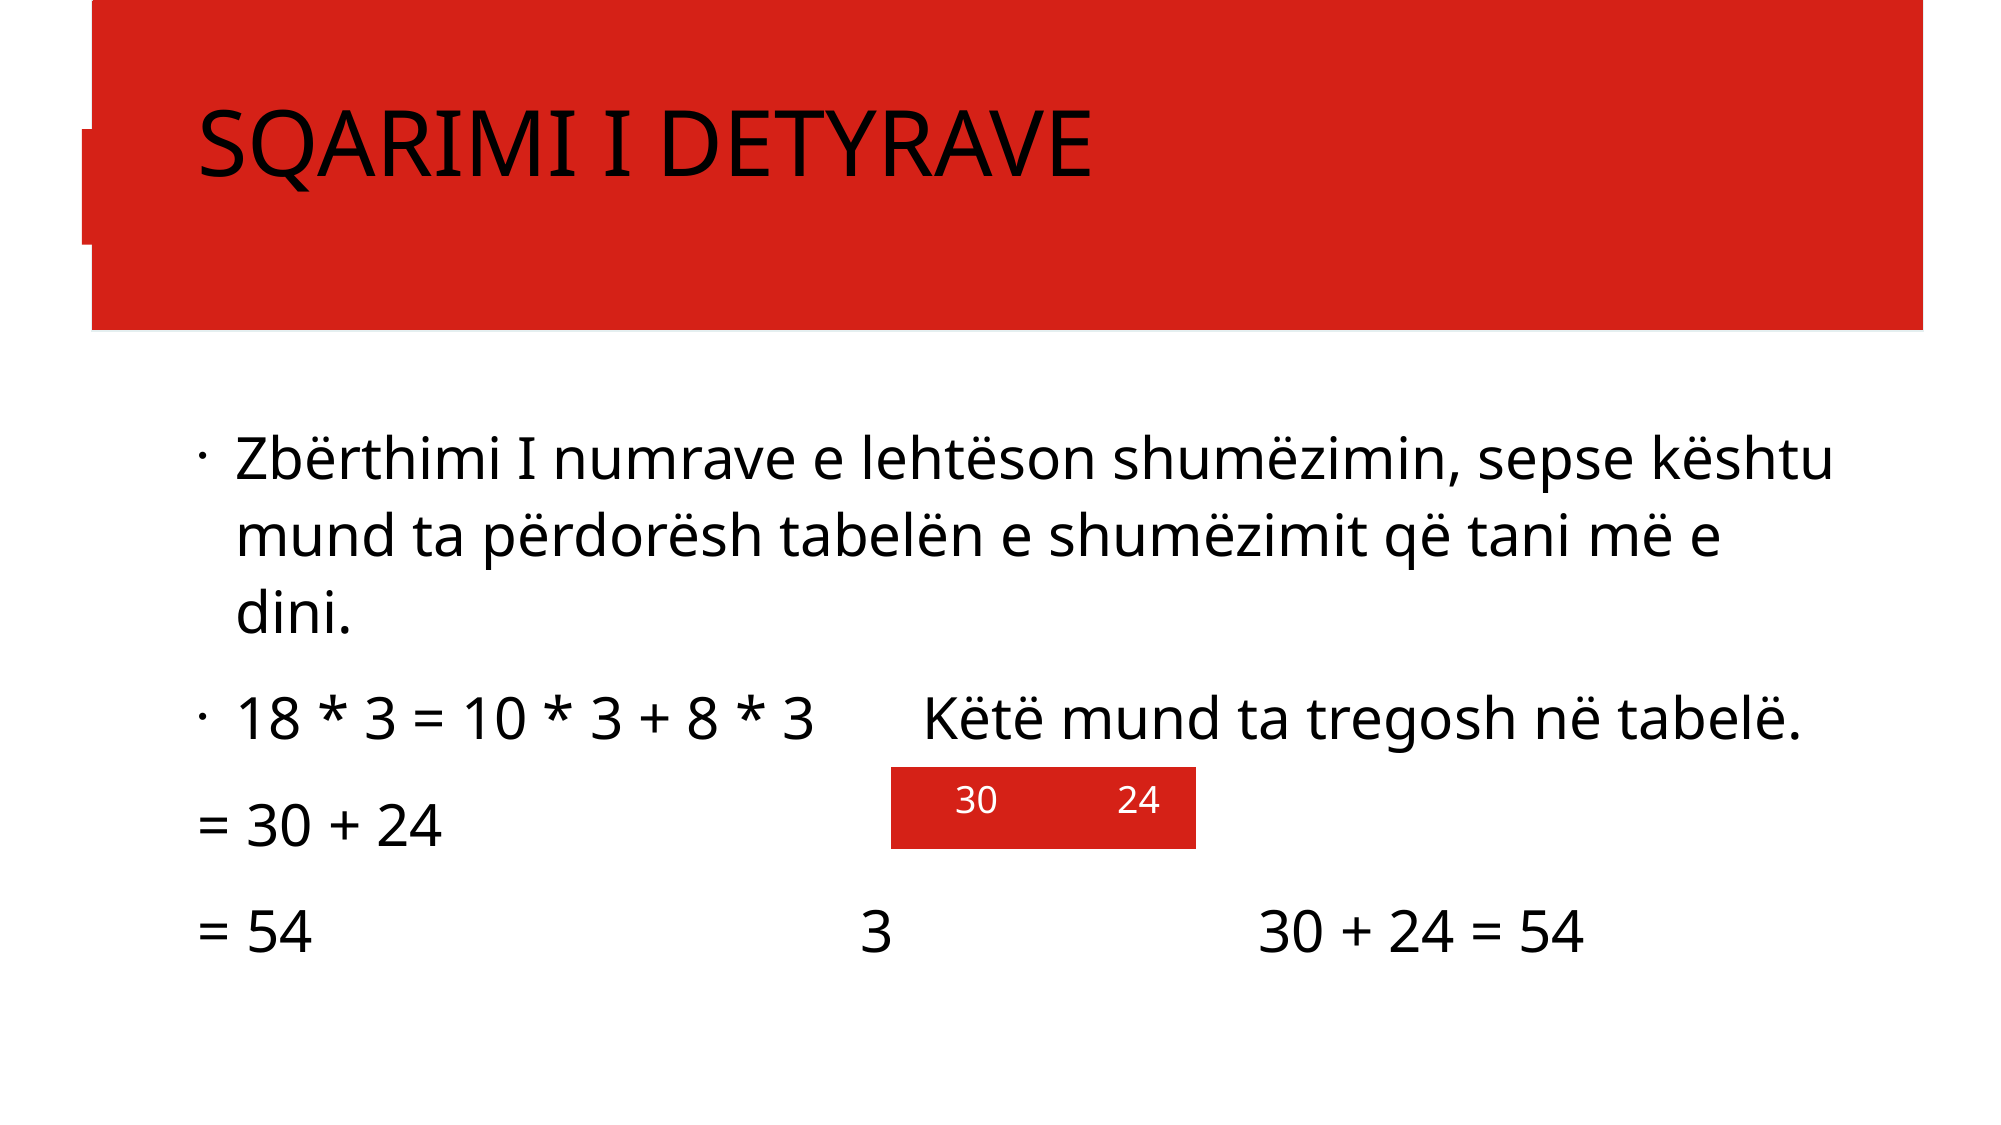

# SQARIMI I DETYRAVE
Zbërthimi I numrave e lehtëson shumëzimin, sepse kështu mund ta përdorësh tabelën e shumëzimit që tani më e dini.
18 * 3 = 10 * 3 + 8 * 3       Këtë mund ta tregosh në tabelë.
= 30 + 24                                10        8
= 54                                    3                        30 + 24 = 54
| 30 | 24 |
| --- | --- |